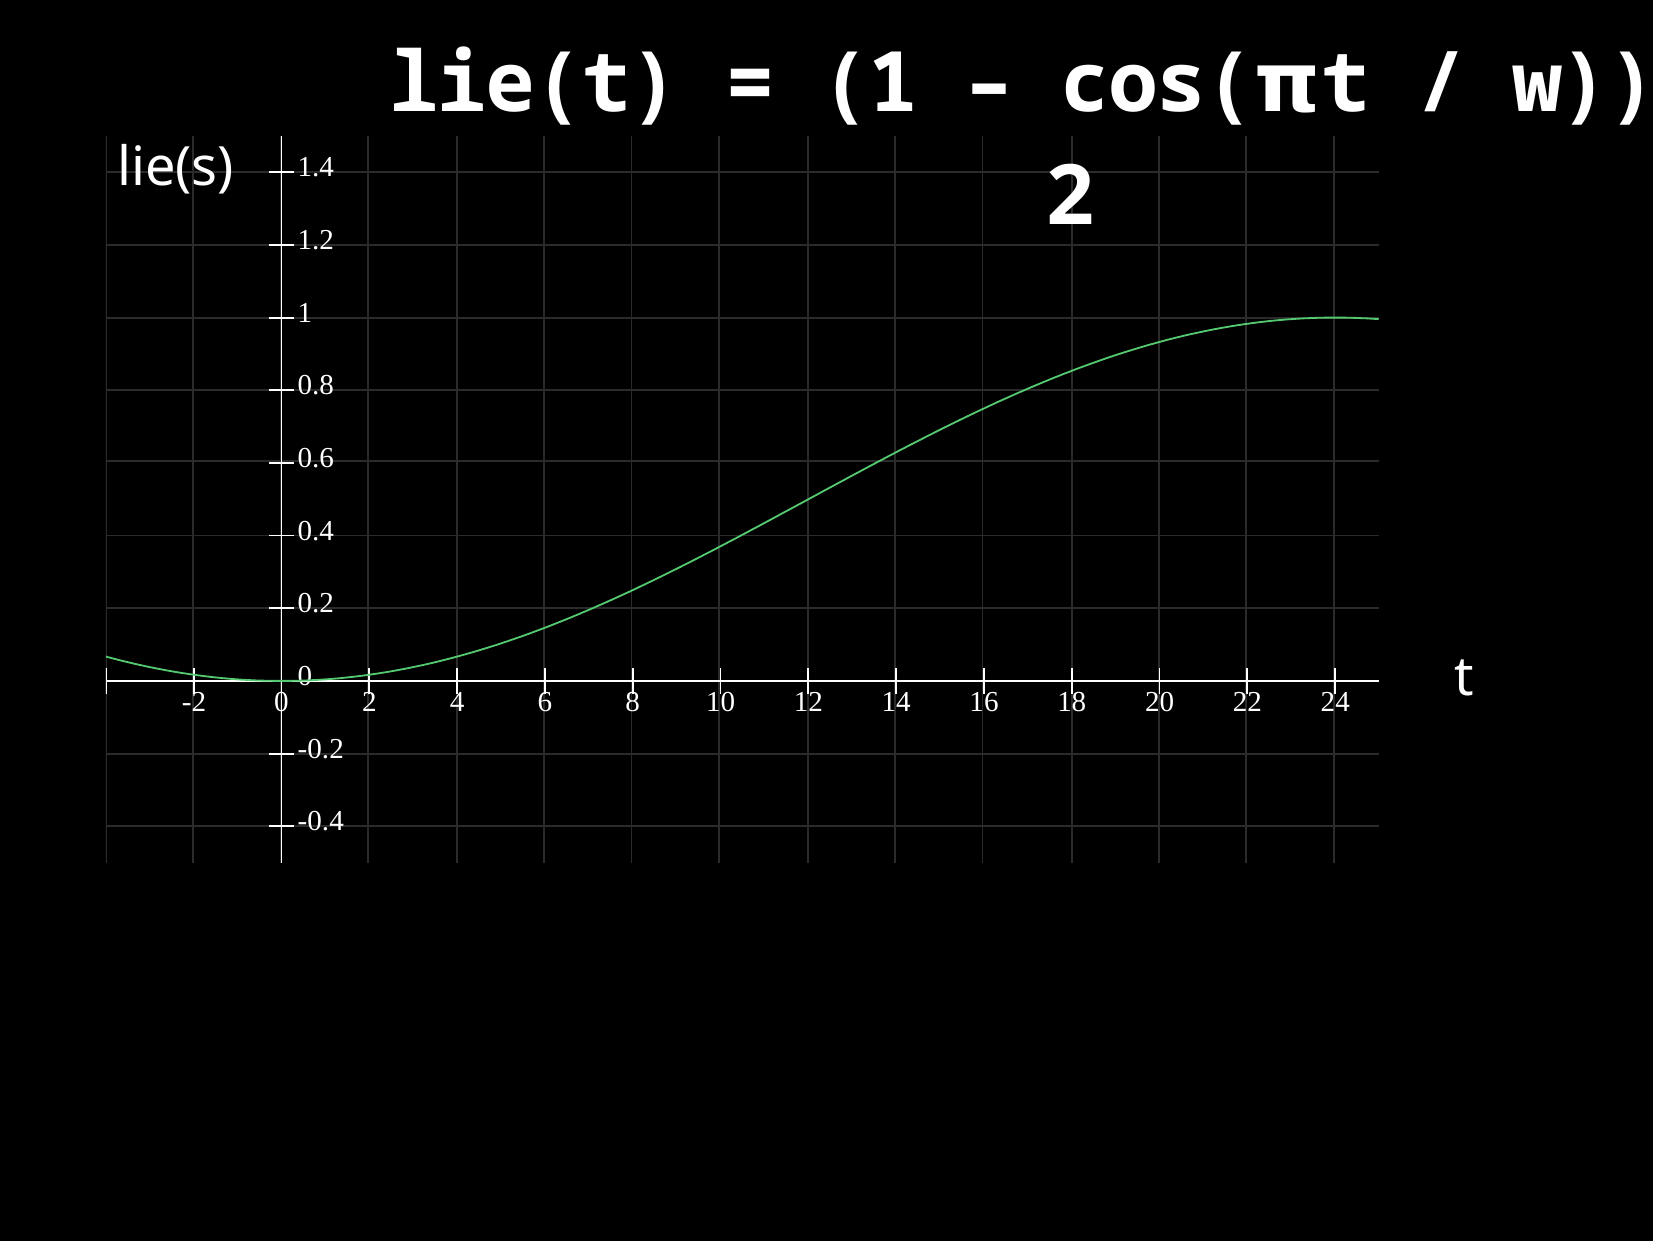

lie(t) = (1 – cos(πt / w)) / 2
lie(s)
t